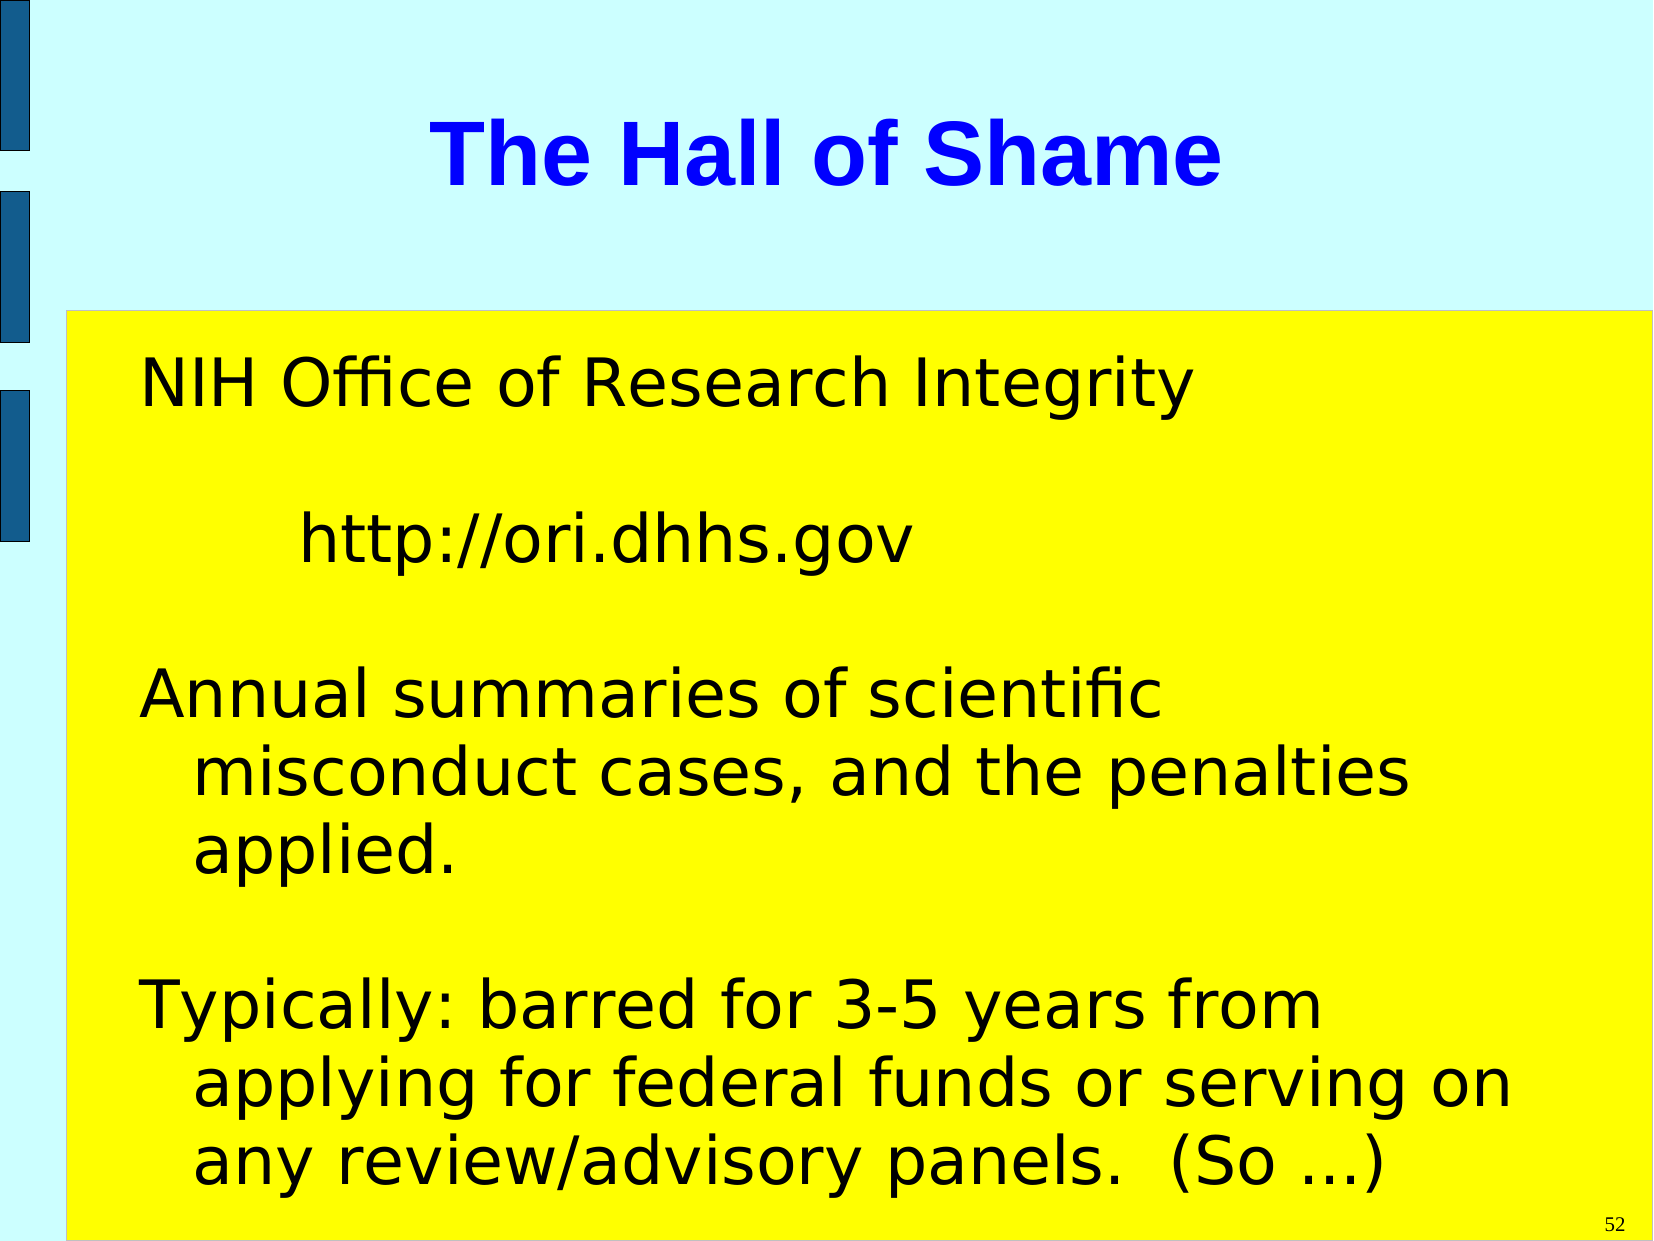

# The Hall of Shame
NIH Office of Research Integrity
 http://ori.dhhs.gov
Annual summaries of scientific misconduct cases, and the penalties applied.
Typically: barred for 3-5 years from applying for federal funds or serving on any review/advisory panels. (So ...)